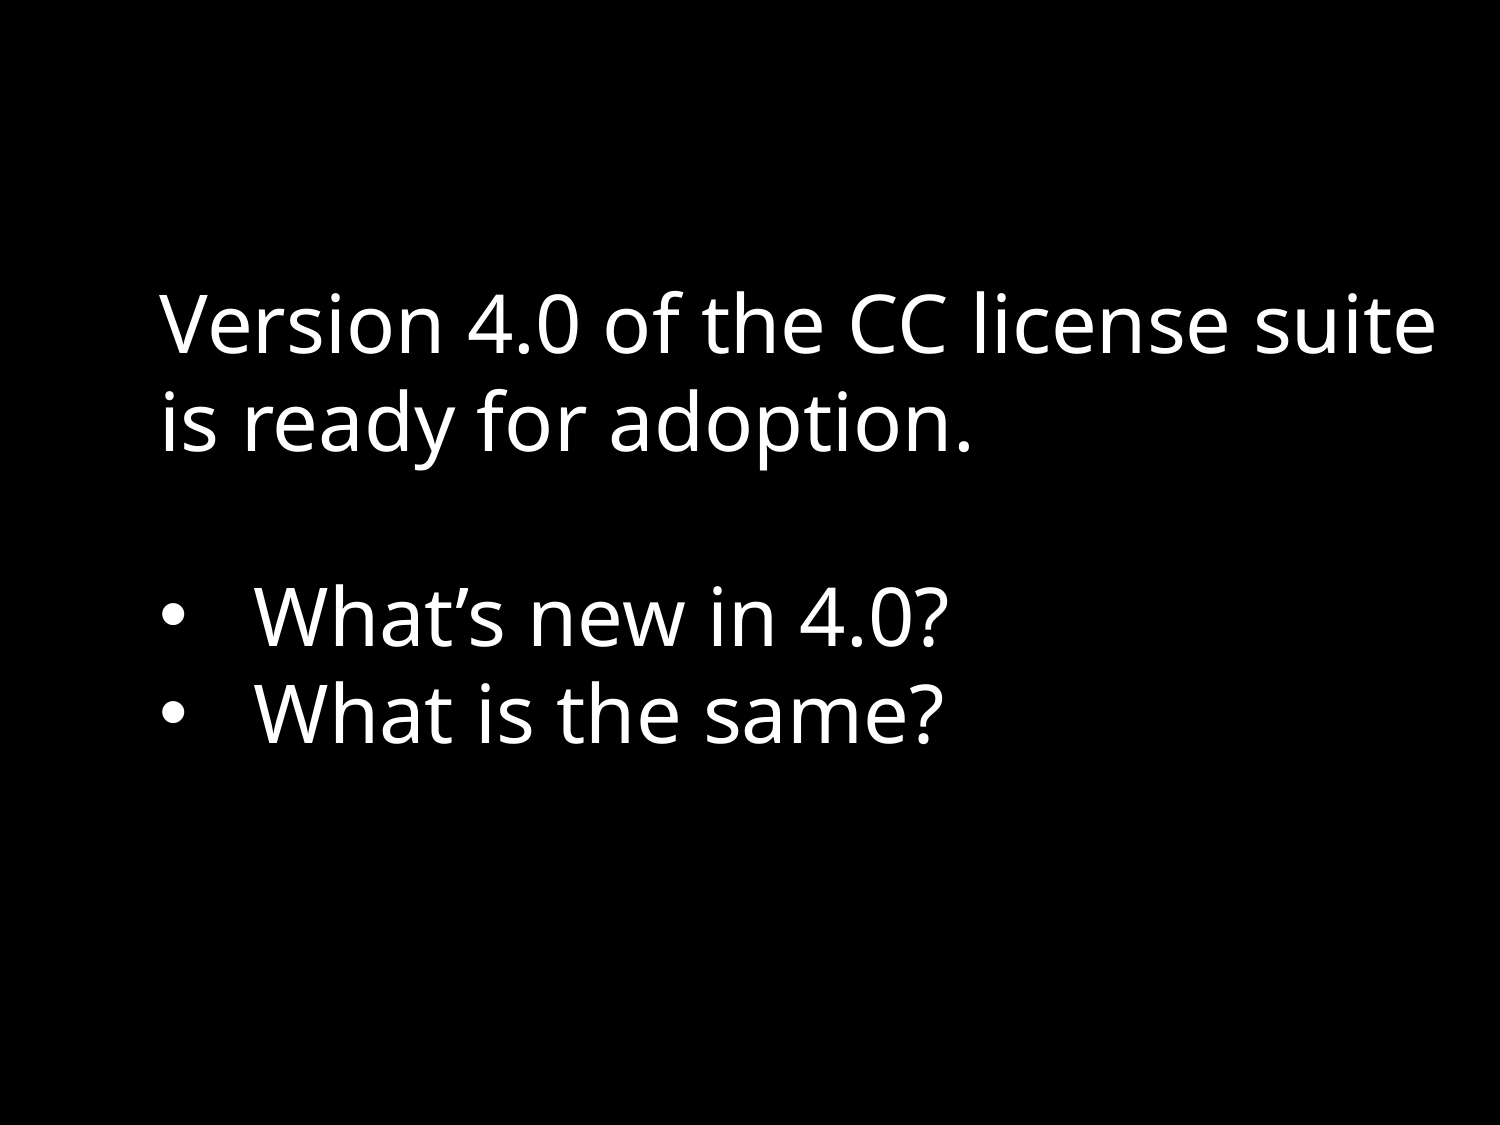

Version 4.0 of the CC license suite is ready for adoption.
What’s new in 4.0?
What is the same?